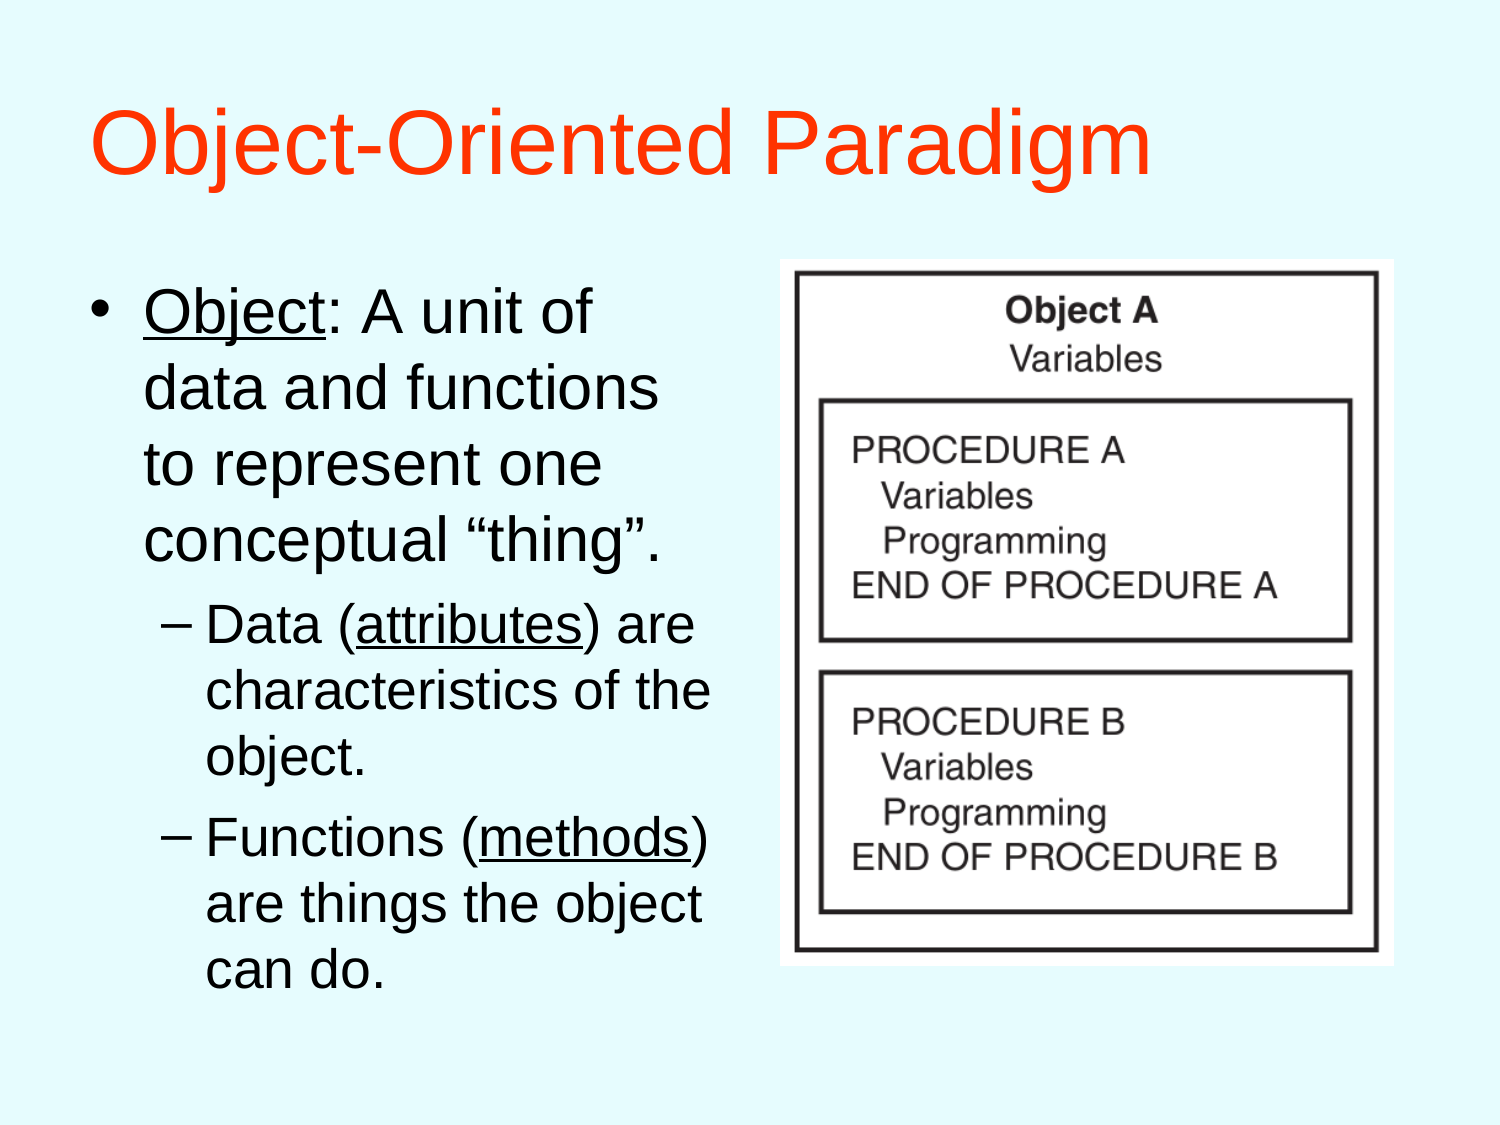

# Object-Oriented Paradigm
Object: A unit of data and functions to represent one conceptual “thing”.
Data (attributes) are characteristics of the object.
Functions (methods) are things the object can do.